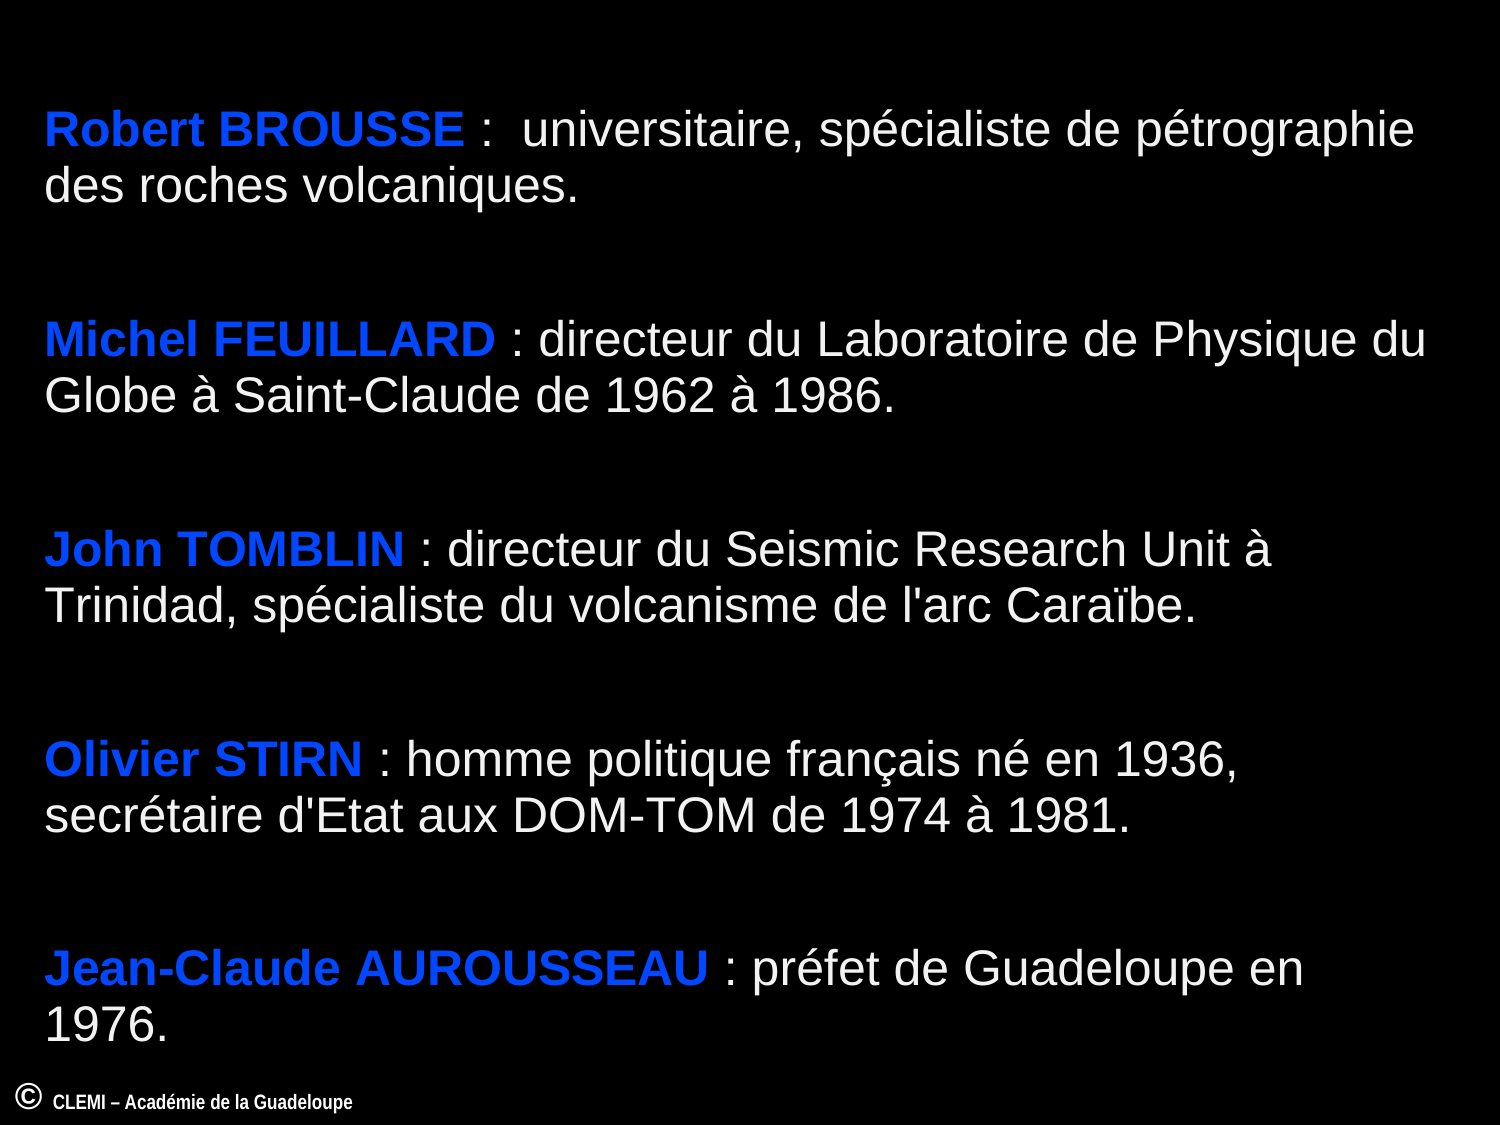

Robert BROUSSE : universitaire, spécialiste de pétrographie des roches volcaniques.
Michel FEUILLARD : directeur du Laboratoire de Physique du Globe à Saint-Claude de 1962 à 1986.
John TOMBLIN : directeur du Seismic Research Unit à Trinidad, spécialiste du volcanisme de l'arc Caraïbe.
Olivier STIRN : homme politique français né en 1936, secrétaire d'Etat aux DOM-TOM de 1974 à 1981.
Jean-Claude AUROUSSEAU : préfet de Guadeloupe en 1976.
© CLEMI – Académie de la Guadeloupe